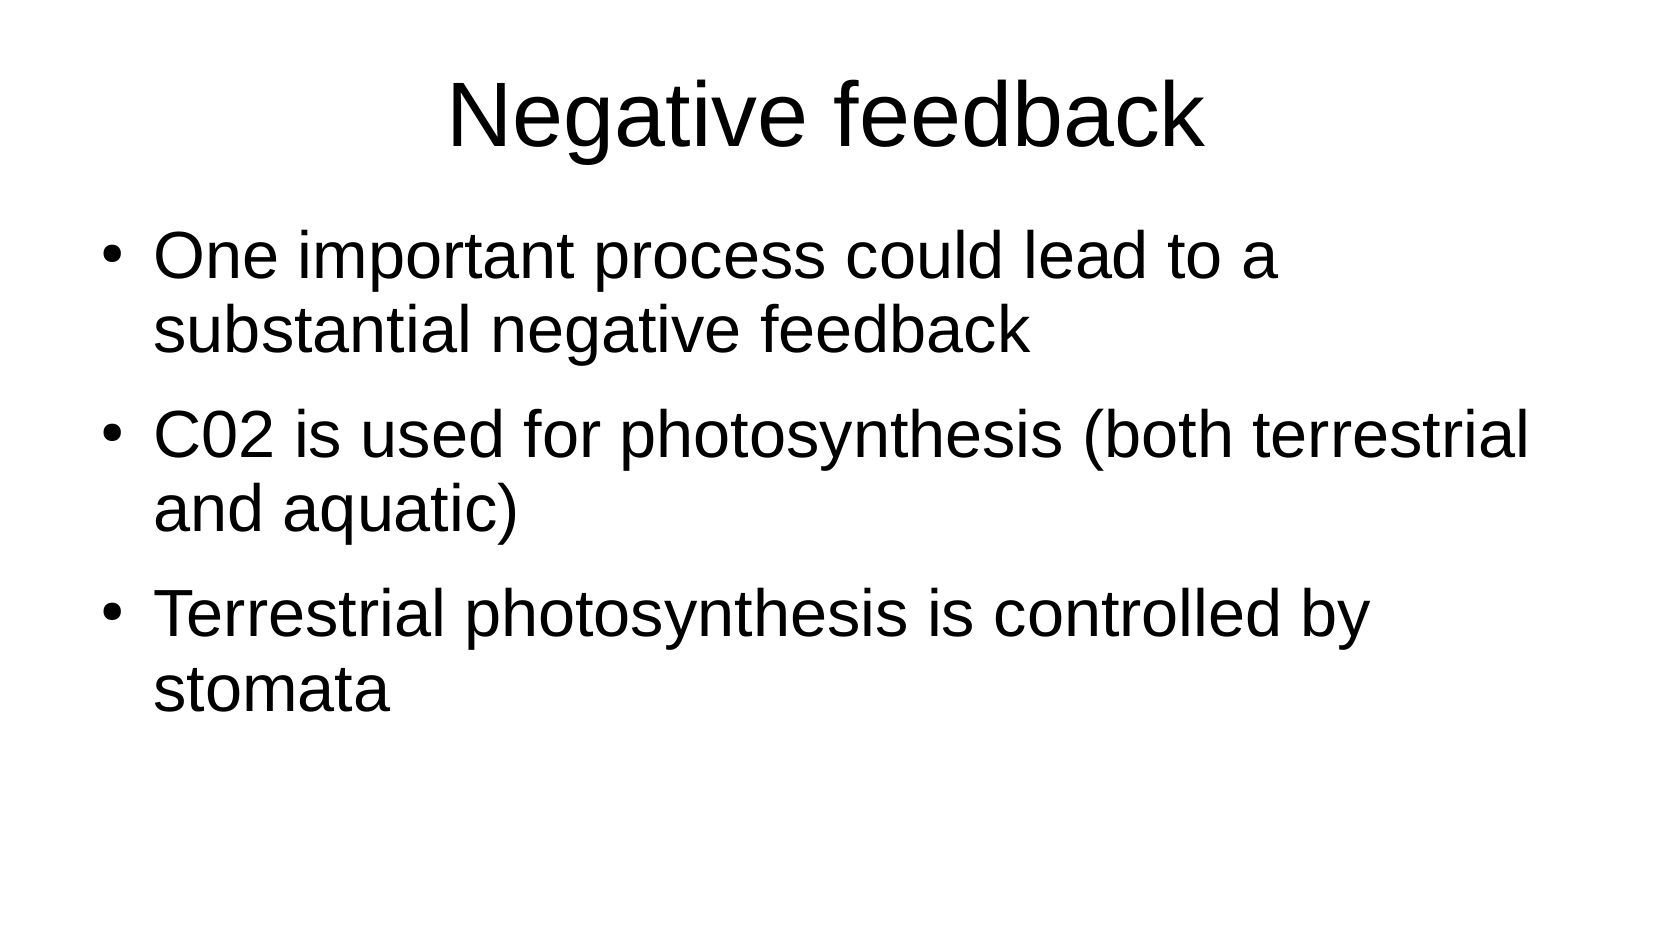

# Negative feedback
One important process could lead to a substantial negative feedback
C02 is used for photosynthesis (both terrestrial and aquatic)
Terrestrial photosynthesis is controlled by stomata